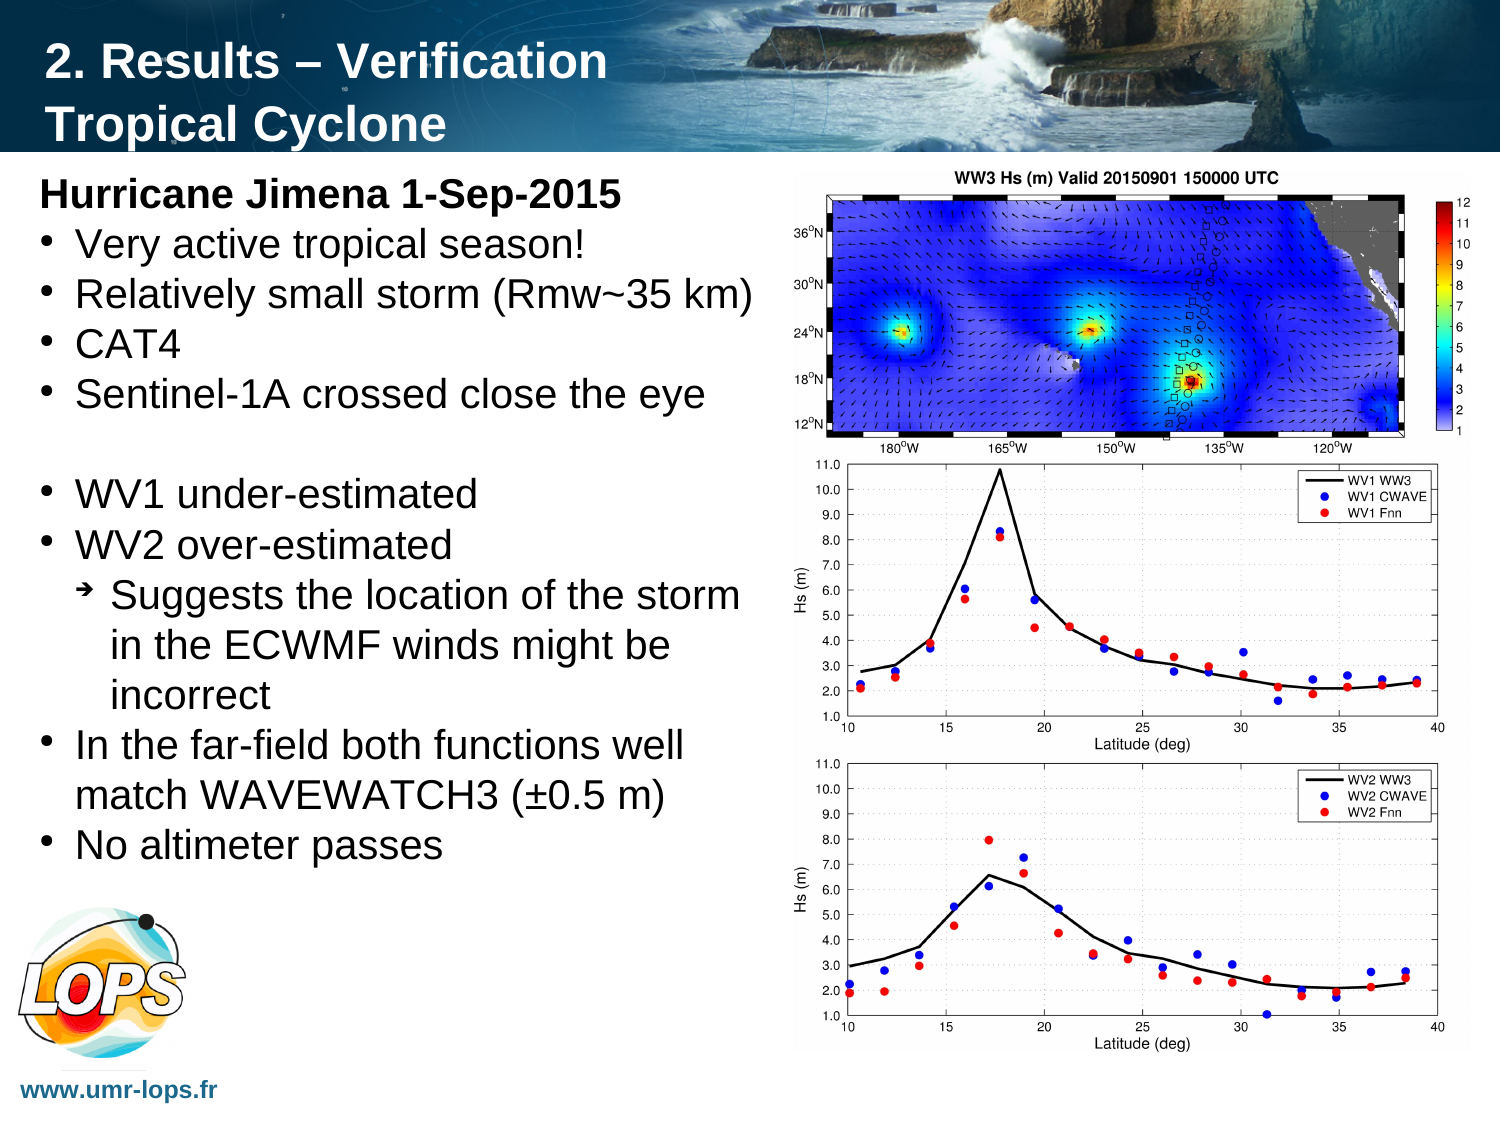

2. Results – Verification Tropical Cyclone
Hurricane Jimena 1-Sep-2015
Very active tropical season!
Relatively small storm (Rmw~35 km)
CAT4
Sentinel-1A crossed close the eye
WV1 under-estimated
WV2 over-estimated
Suggests the location of the storm in the ECWMF winds might be incorrect
In the far-field both functions well match WAVEWATCH3 (±0.5 m)
No altimeter passes